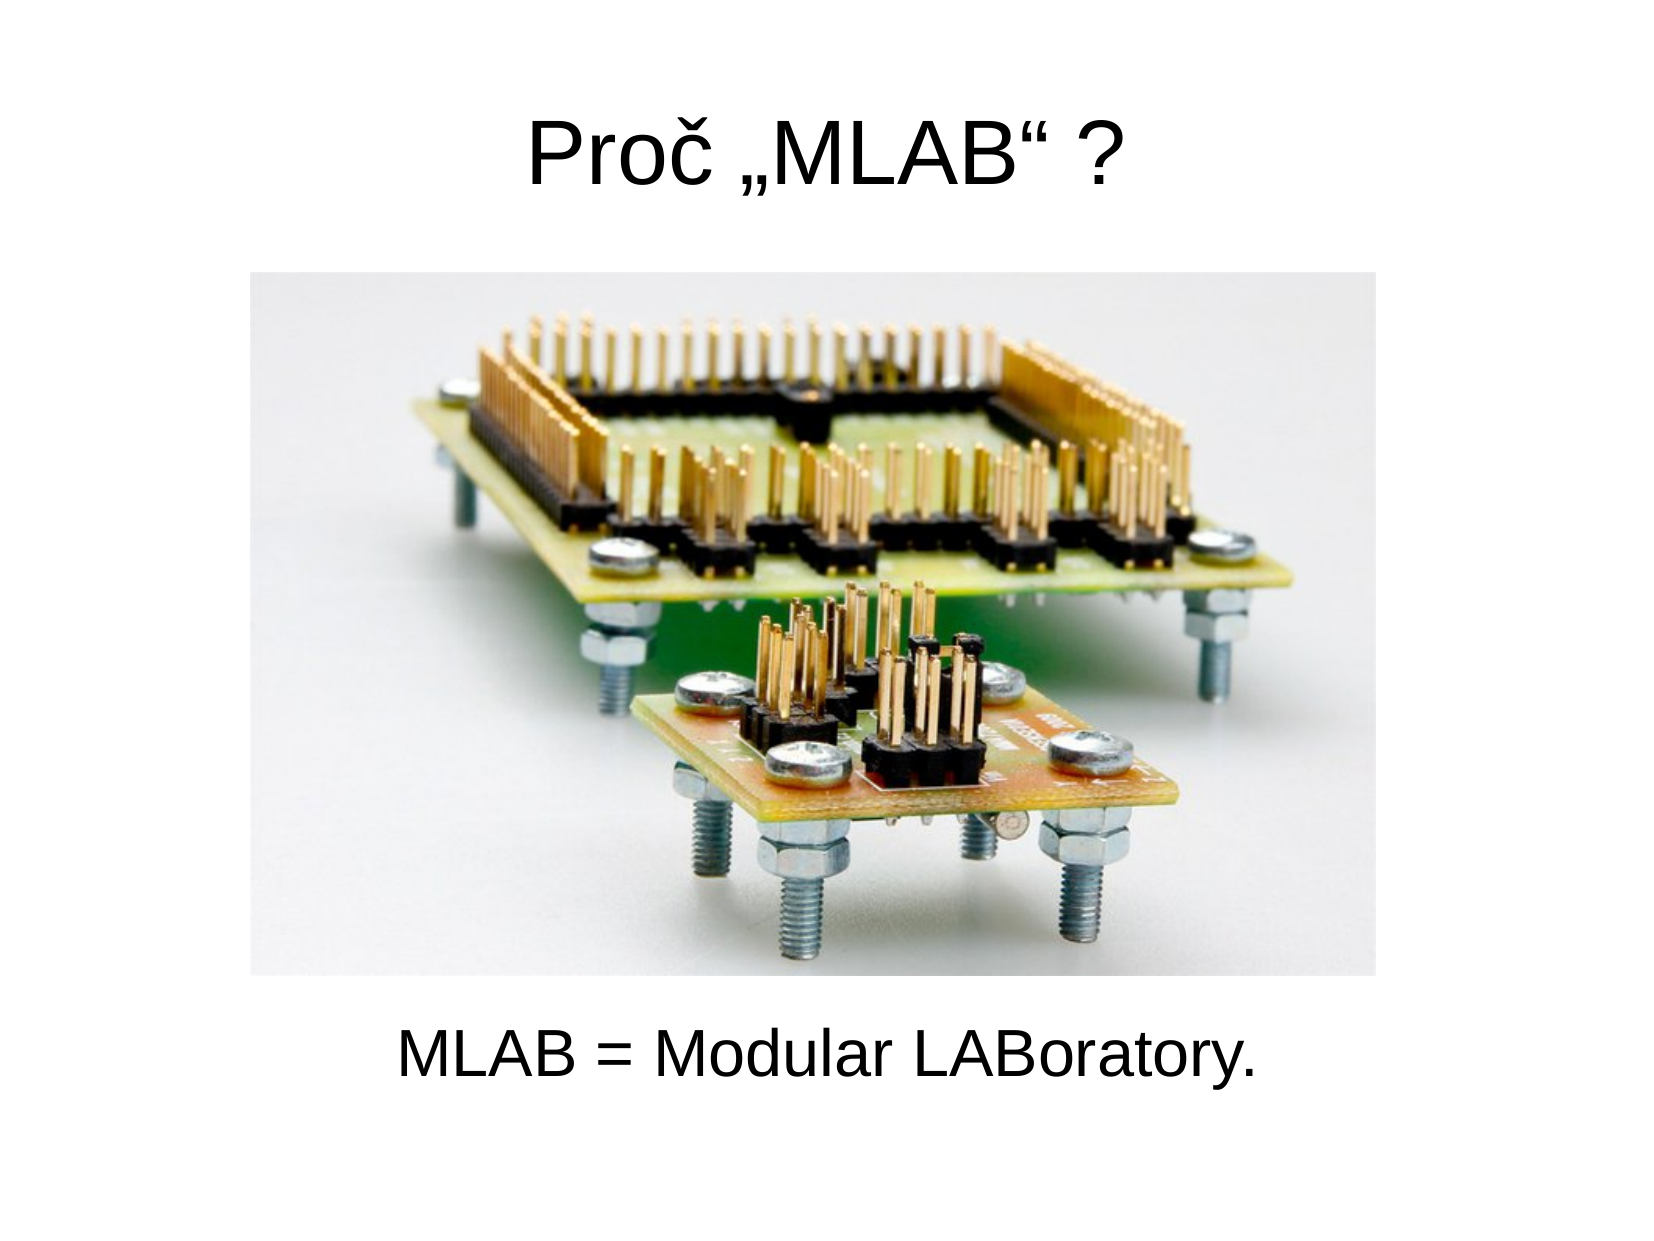

# Proč „MLAB“ ?
MLAB = Modular LABoratory.